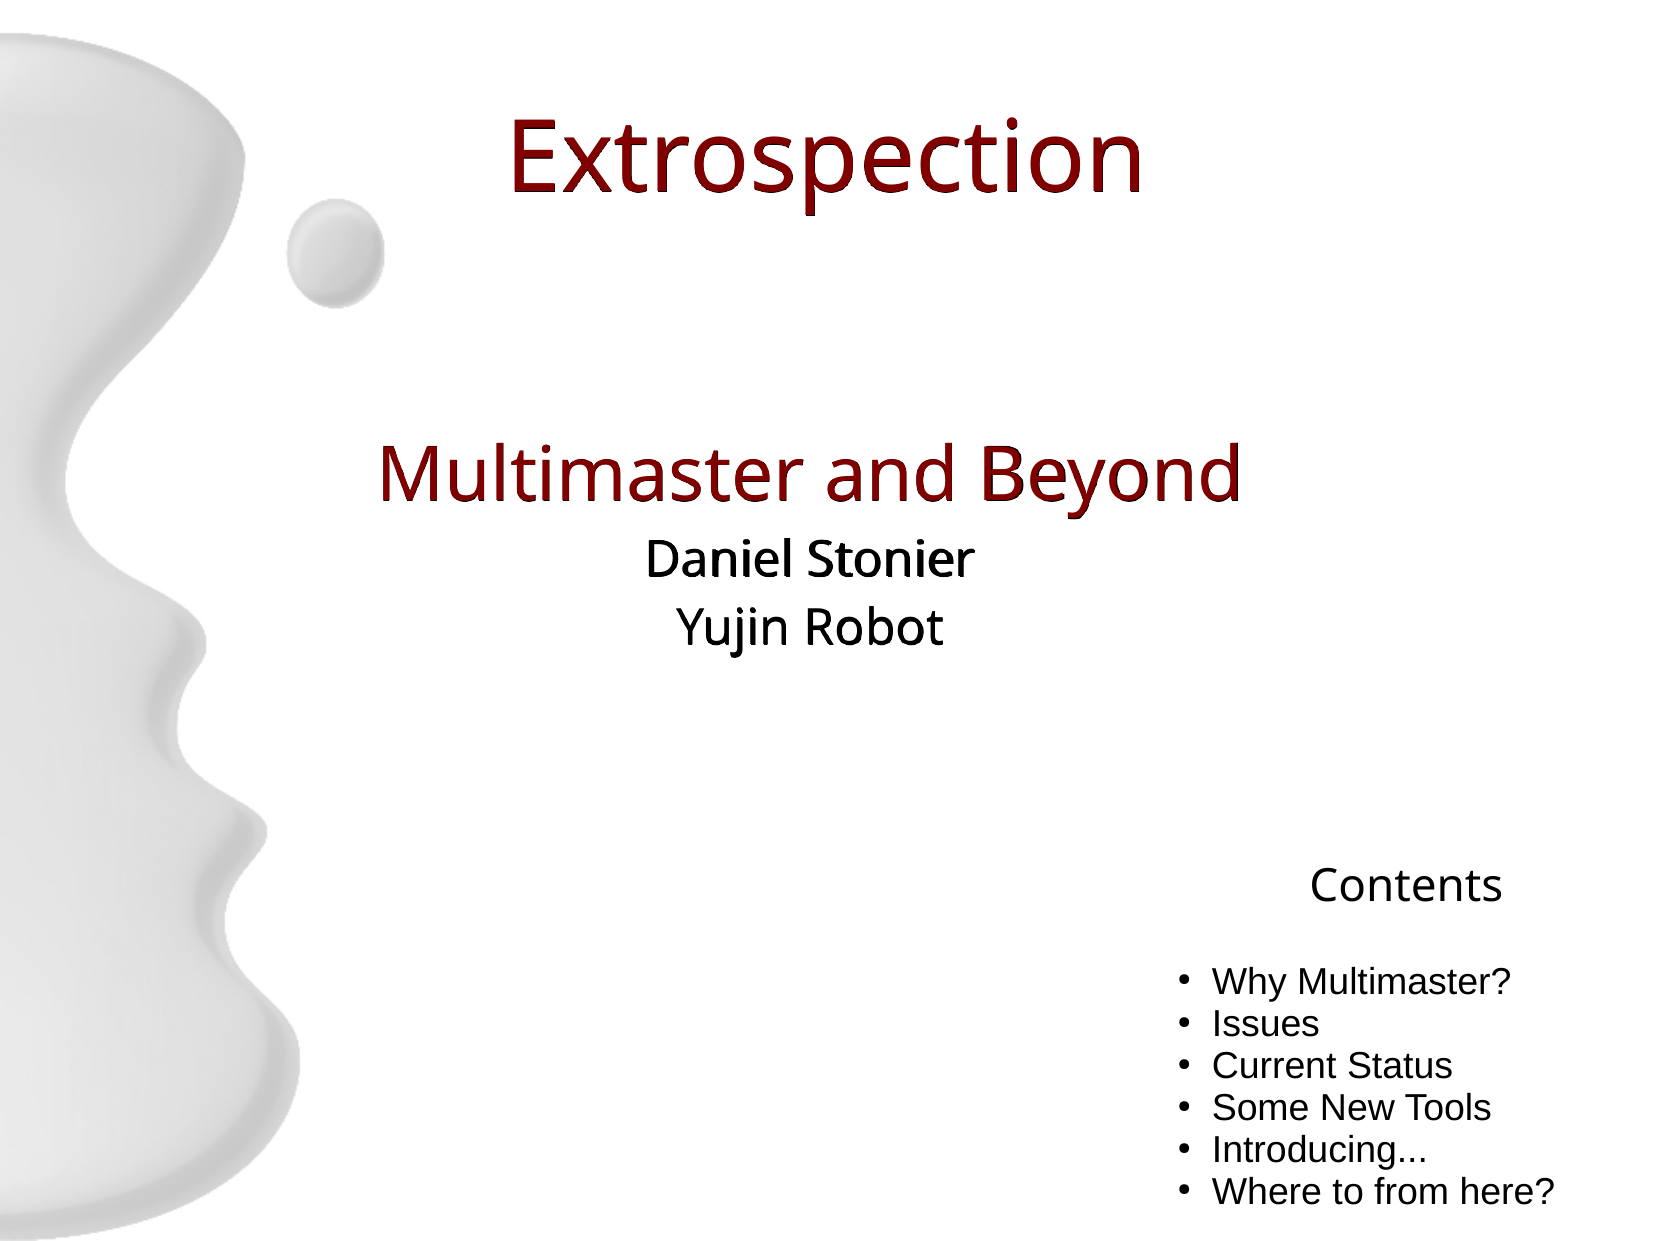

# Extrospection
Multimaster and Beyond
Daniel Stonier
Yujin Robot
Contents
 Why Multimaster?
 Issues
 Current Status
 Some New Tools
 Introducing...
 Where to from here?